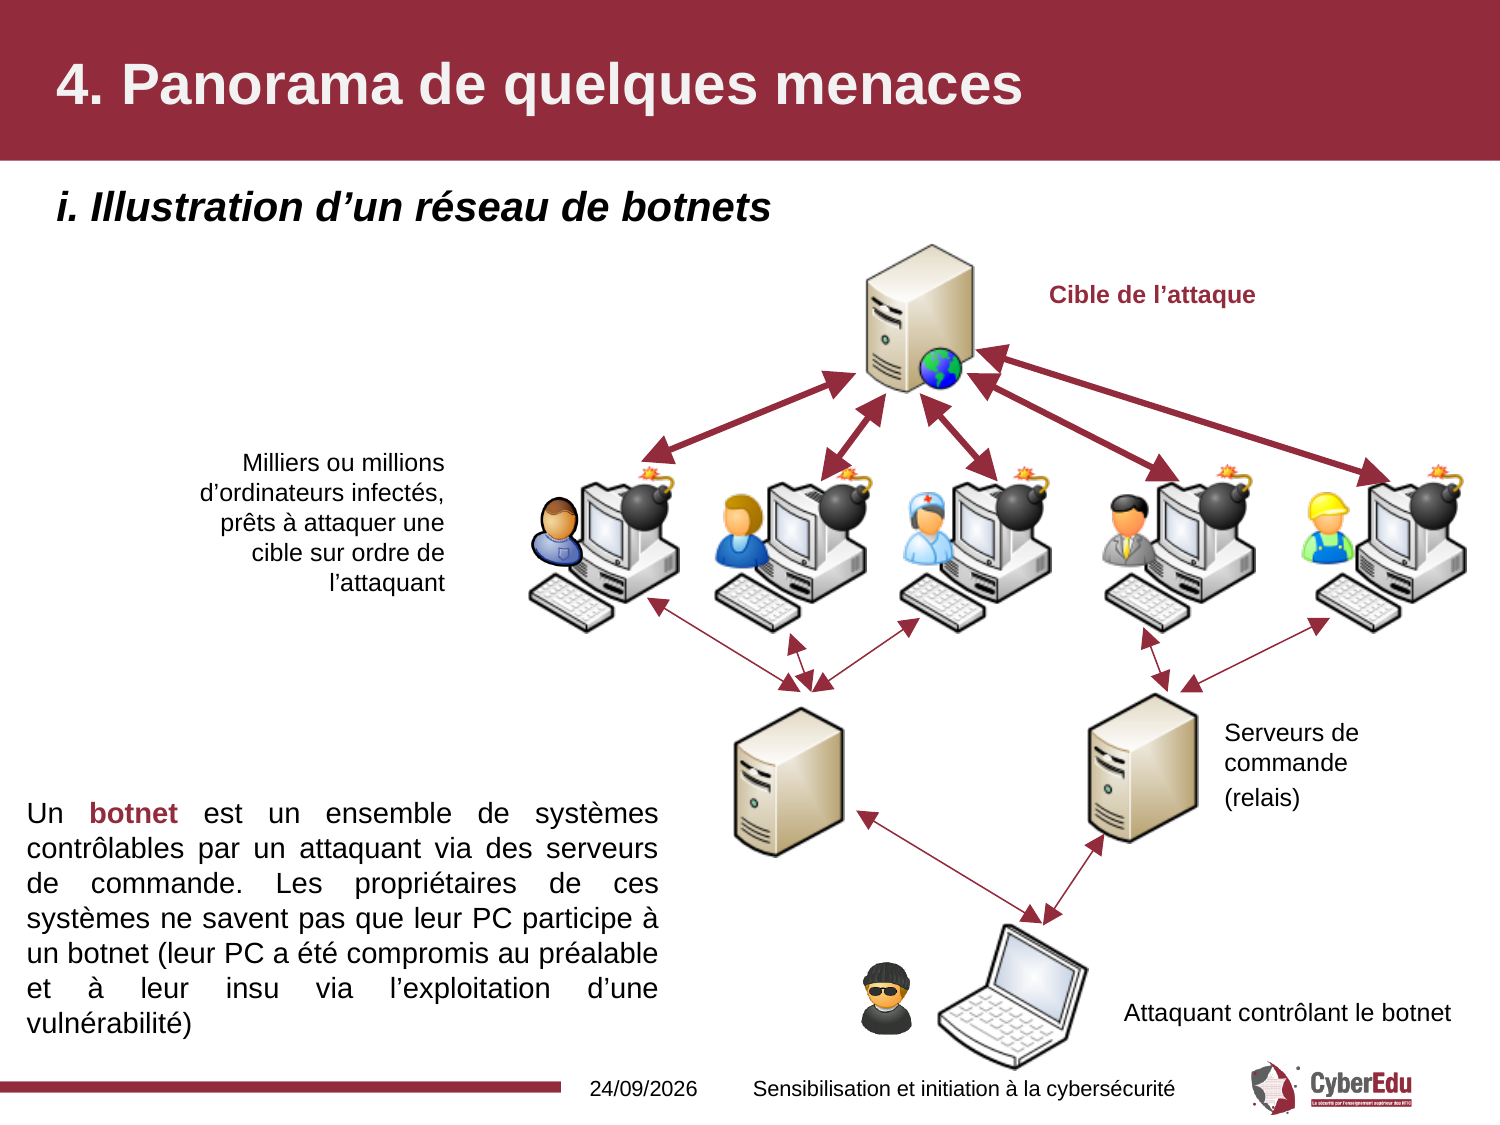

# 4. Panorama de quelques menaces
i. Illustration d’un réseau de botnets
Cible de l’attaque
Milliers ou millions d’ordinateurs infectés, prêts à attaquer une cible sur ordre de l’attaquant
Serveurs de commande
(relais)
Un botnet est un ensemble de systèmes contrôlables par un attaquant via des serveurs de commande. Les propriétaires de ces systèmes ne savent pas que leur PC participe à un botnet (leur PC a été compromis au préalable et à leur insu via l’exploitation d’une vulnérabilité)
Attaquant contrôlant le botnet
Sensibilisation et initiation à la cybersécurité